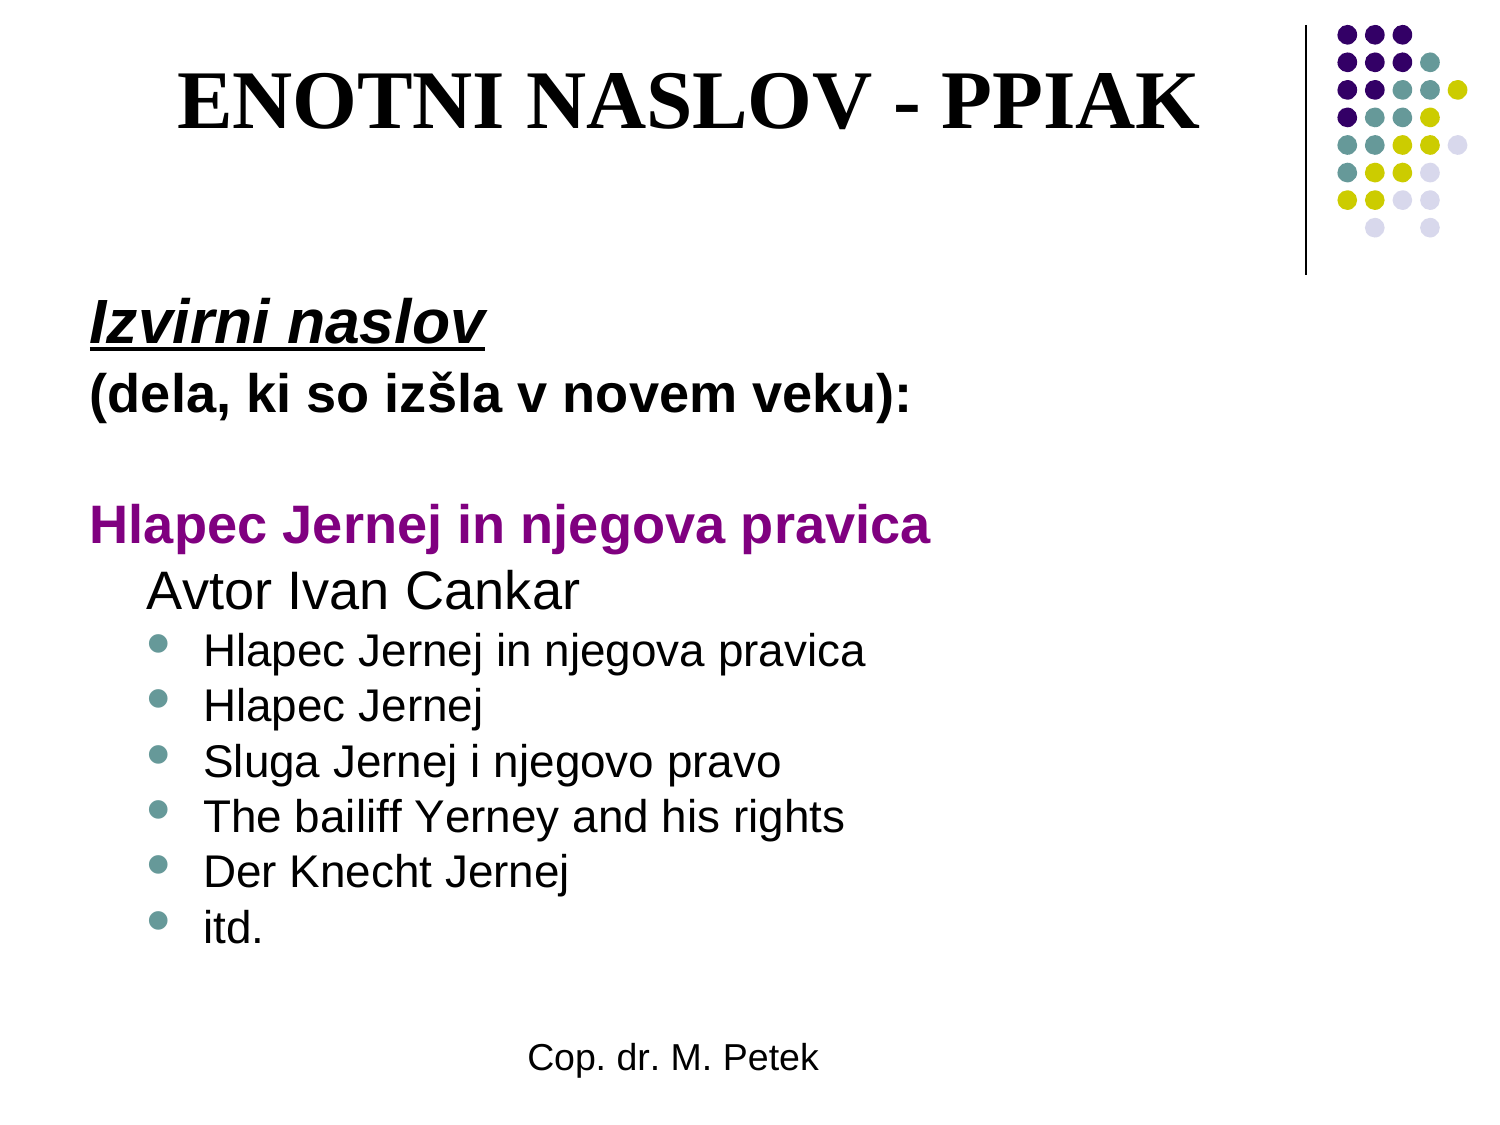

#
ENOTNI NASLOV - PPIAK
Izvirni naslov
(dela, ki so izšla v novem veku):
Hlapec Jernej in njegova pravica
	Avtor Ivan Cankar
Hlapec Jernej in njegova pravica
Hlapec Jernej
Sluga Jernej i njegovo pravo
The bailiff Yerney and his rights
Der Knecht Jernej
itd.
Cop. dr. M. Petek